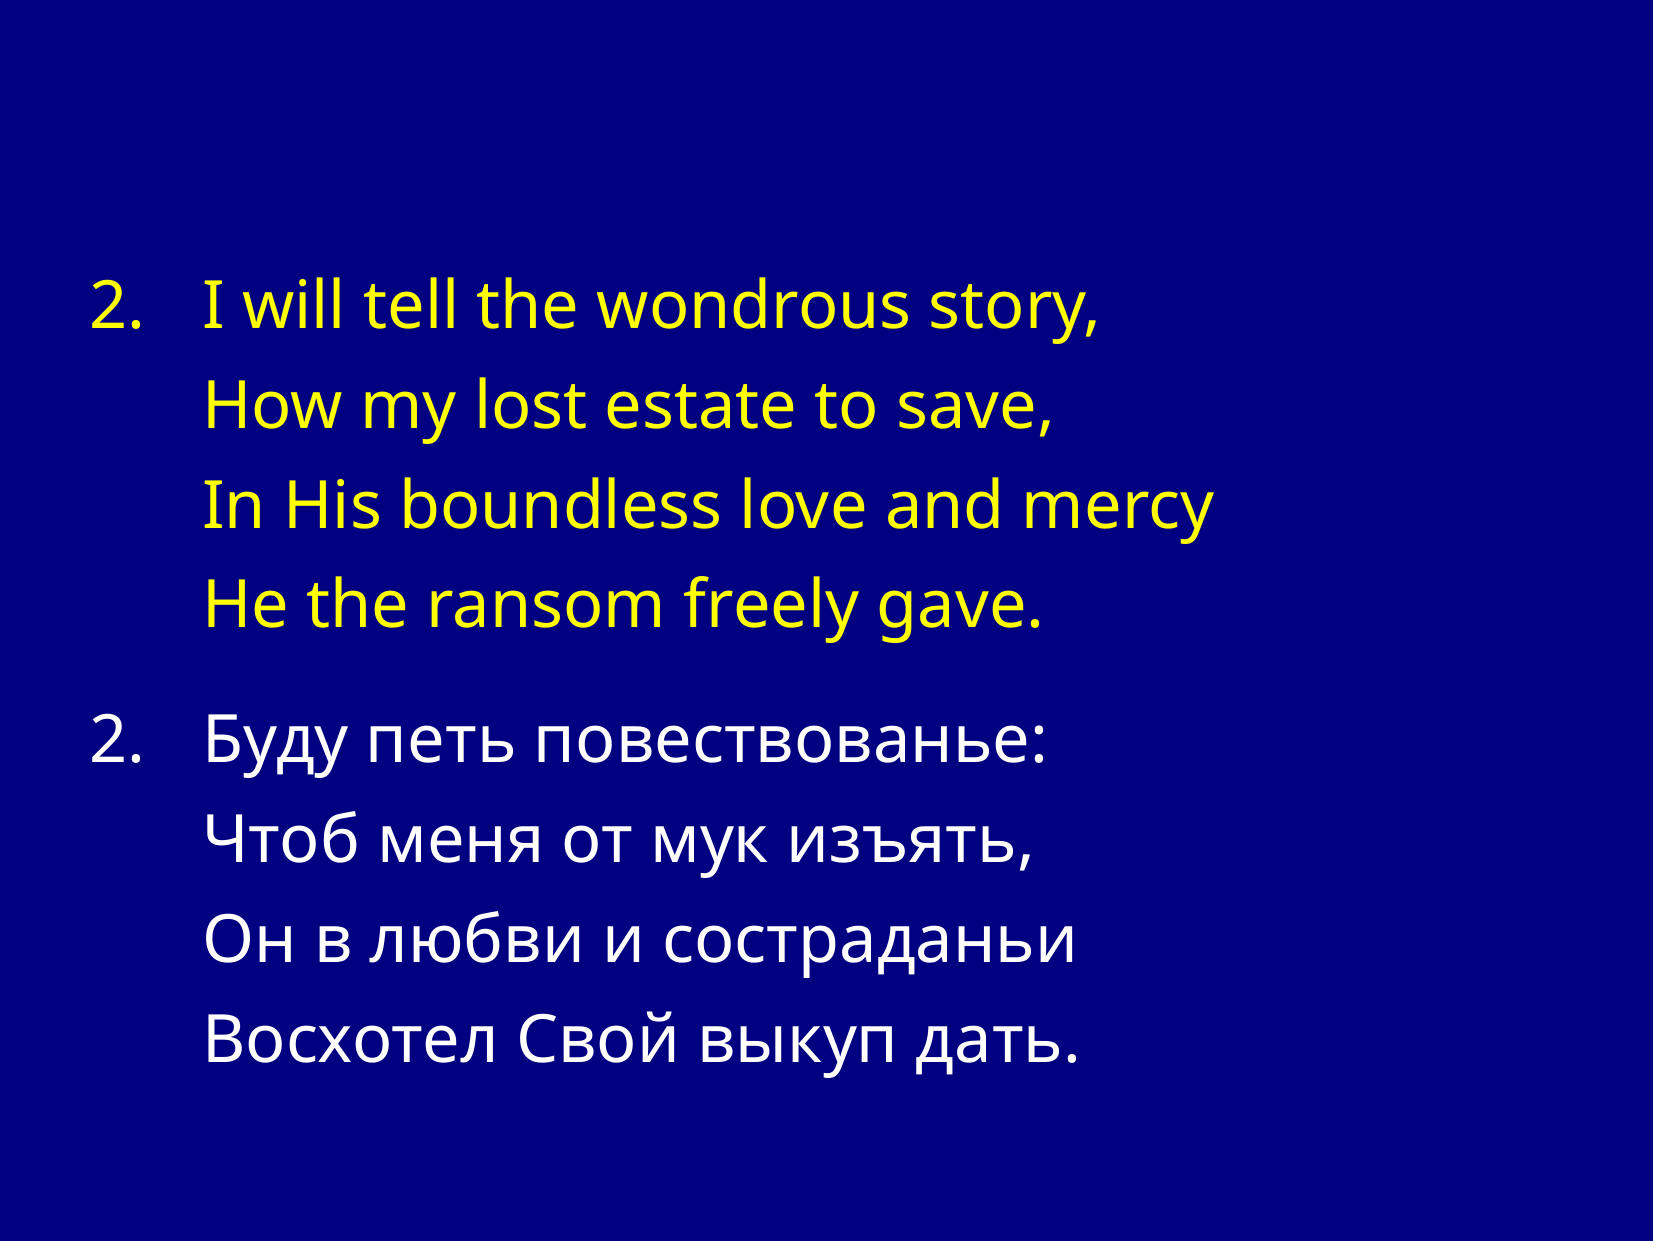

2.	I will tell the wondrous story,
	How my lost estate to save,
	In His boundless love and mercy
	He the ransom freely gave.
2.	Буду петь повествованье:
	Чтоб меня от мук изъять,
	Он в любви и состраданьи
	Восхотел Свой выкуп дать.